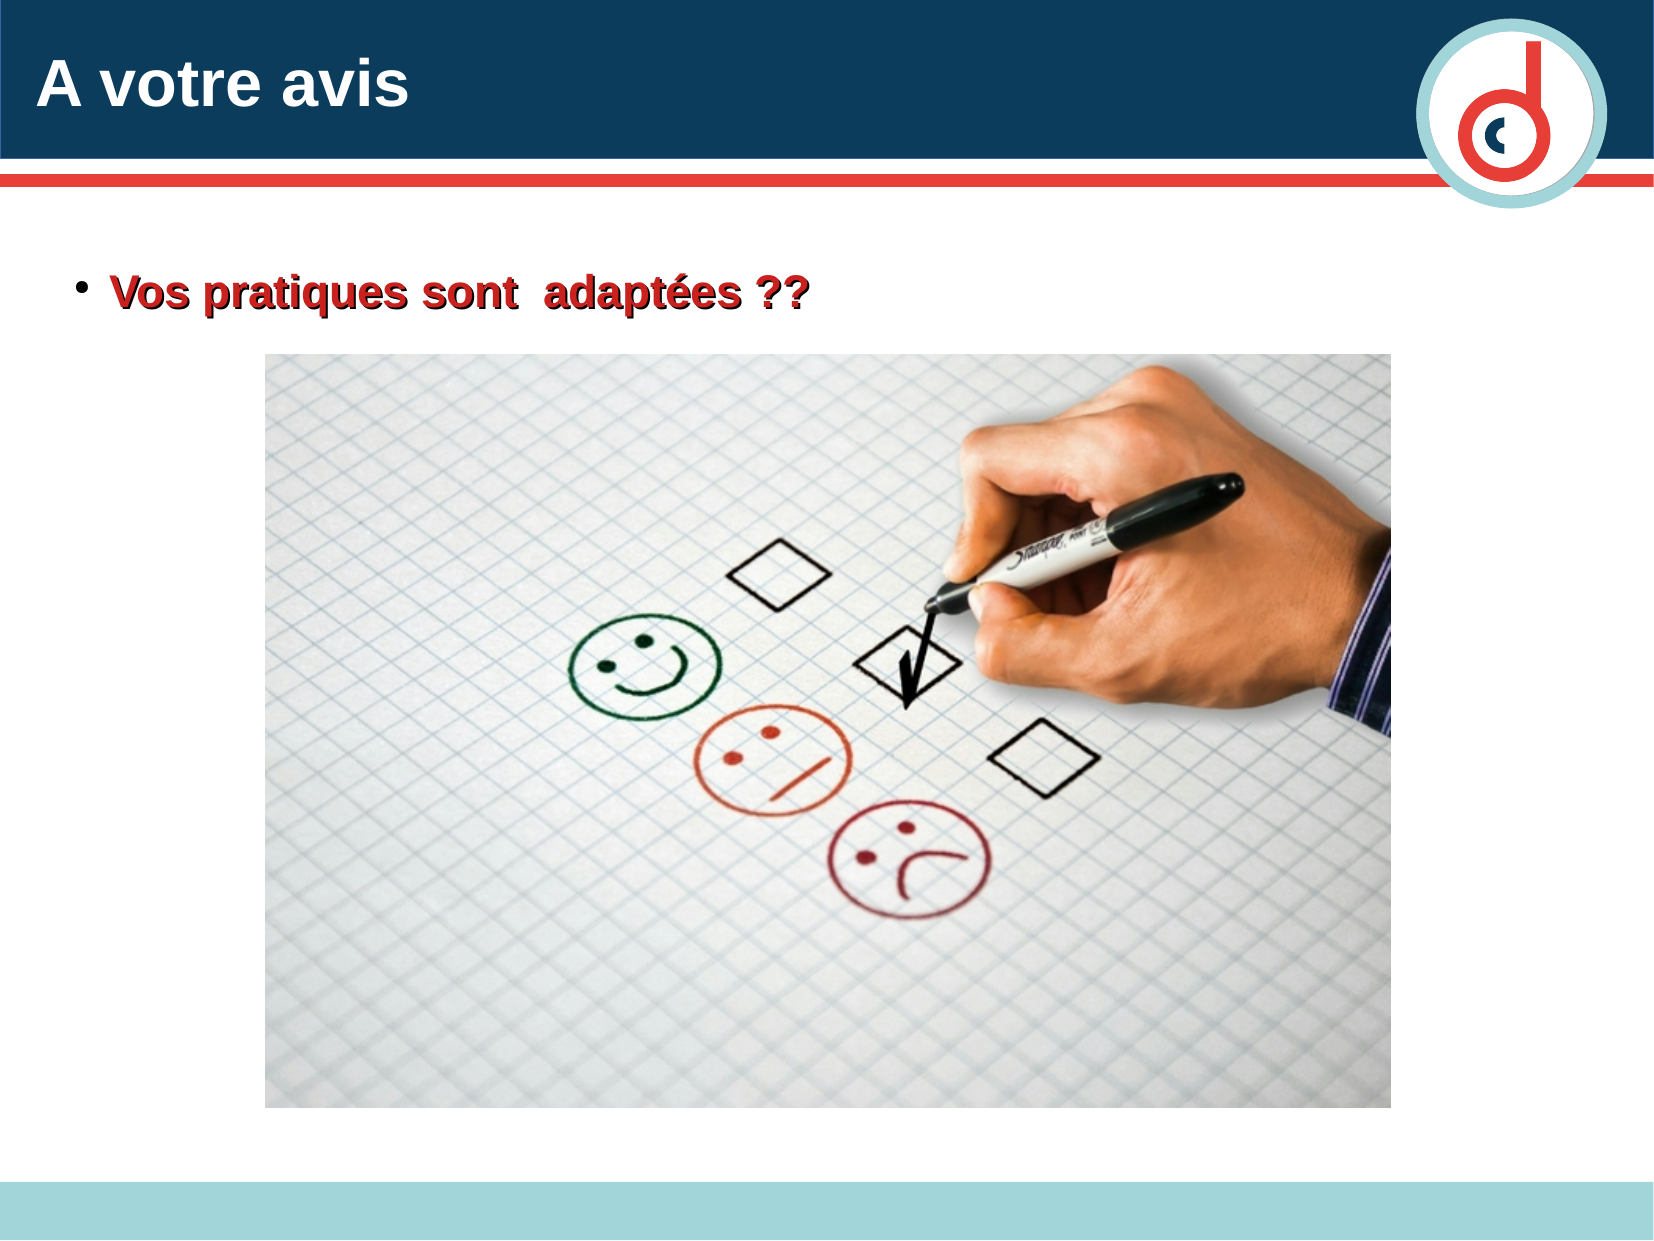

# A votre avis
Vos pratiques sont adaptées ??